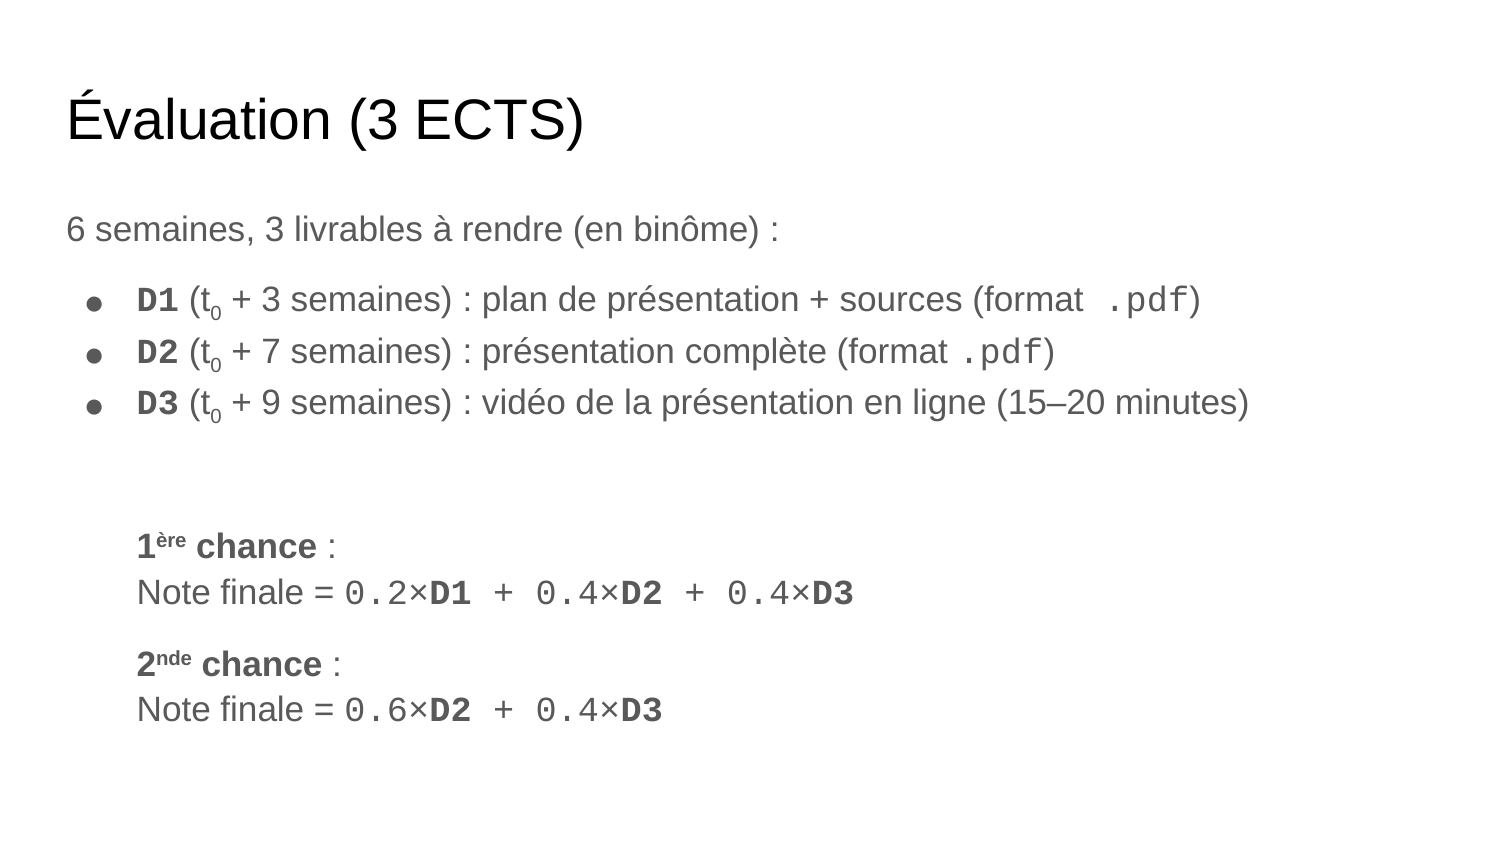

# Évaluation (3 ECTS)
6 semaines, 3 livrables à rendre (en binôme) :
D1 (t0 + 3 semaines) : plan de présentation + sources (format .pdf)
D2 (t0 + 7 semaines) : présentation complète (format .pdf)
D3 (t0 + 9 semaines) : vidéo de la présentation en ligne (15–20 minutes)
1ère chance :
	Note finale = 0.2×D1 + 0.4×D2 + 0.4×D3
2nde chance :
	Note finale = 0.6×D2 + 0.4×D3